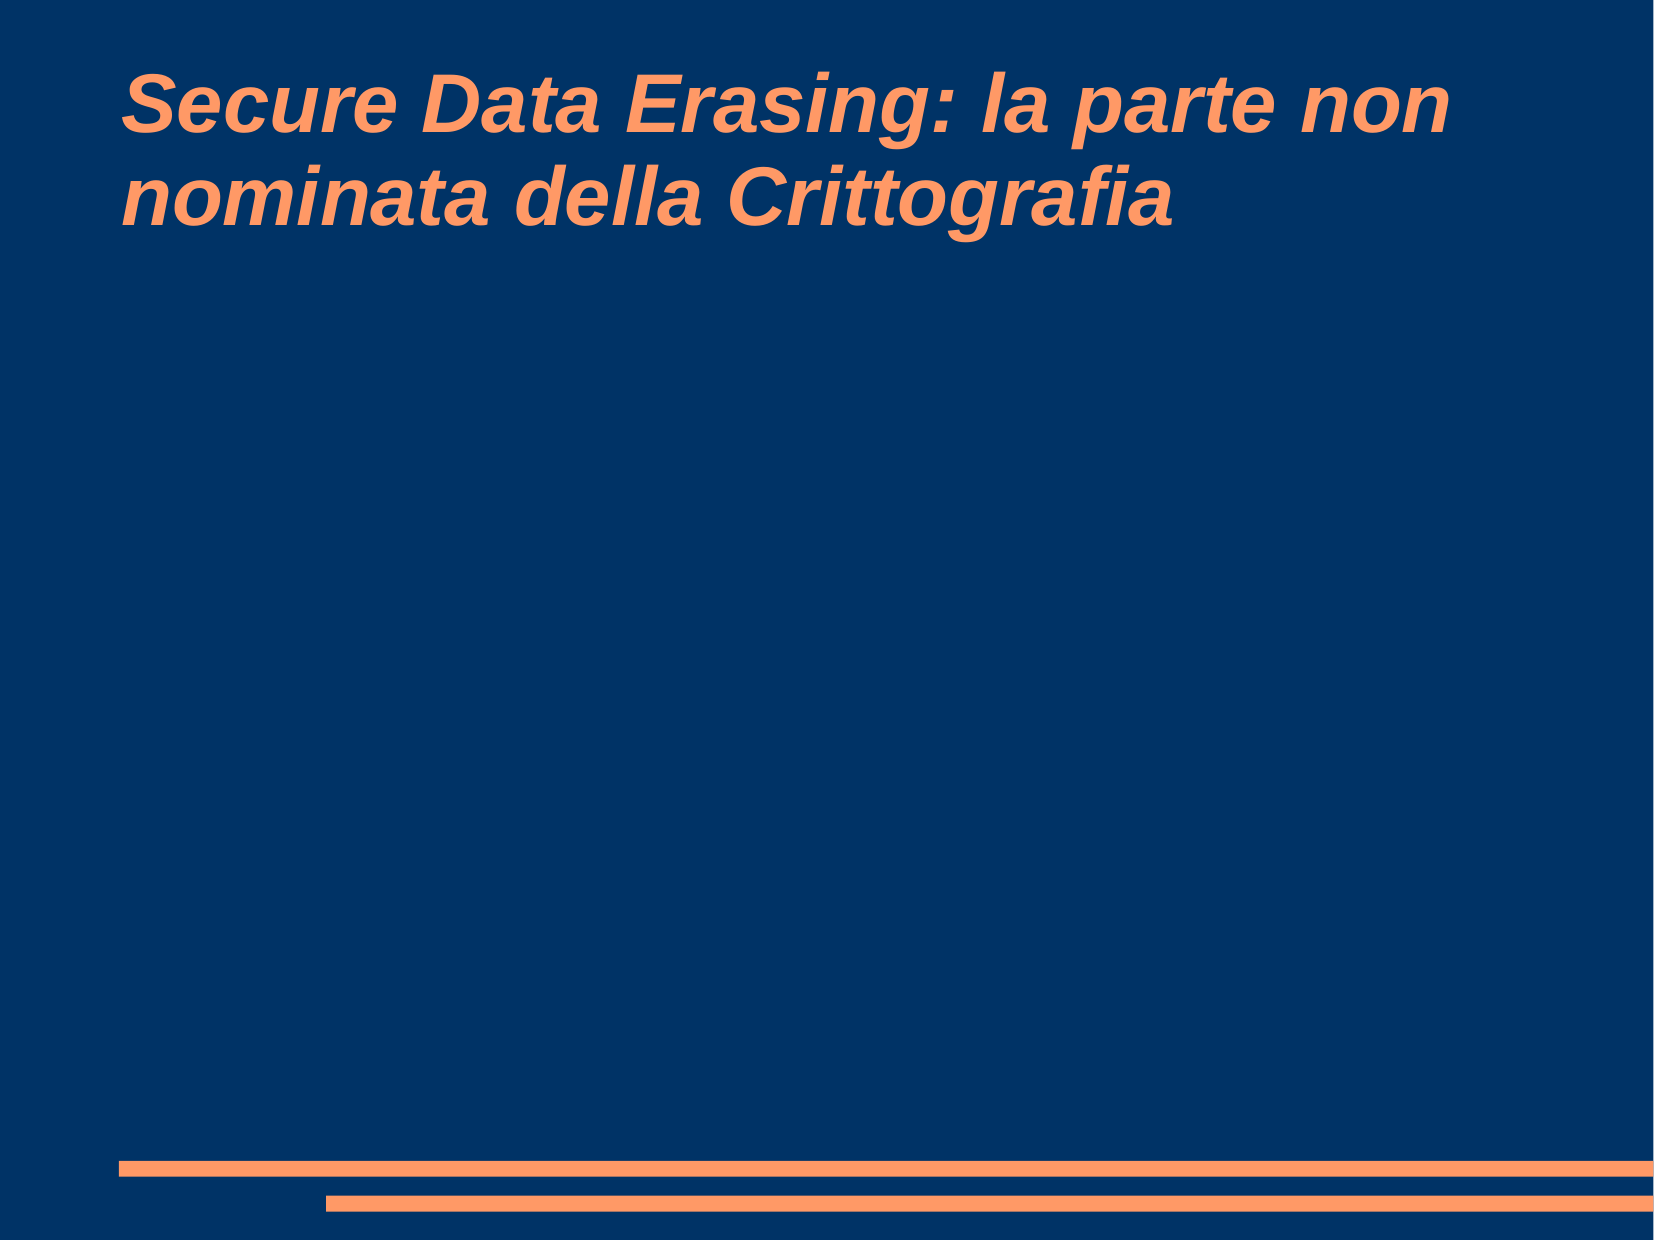

# Secure Data Erasing: la parte non nominata della Crittografia